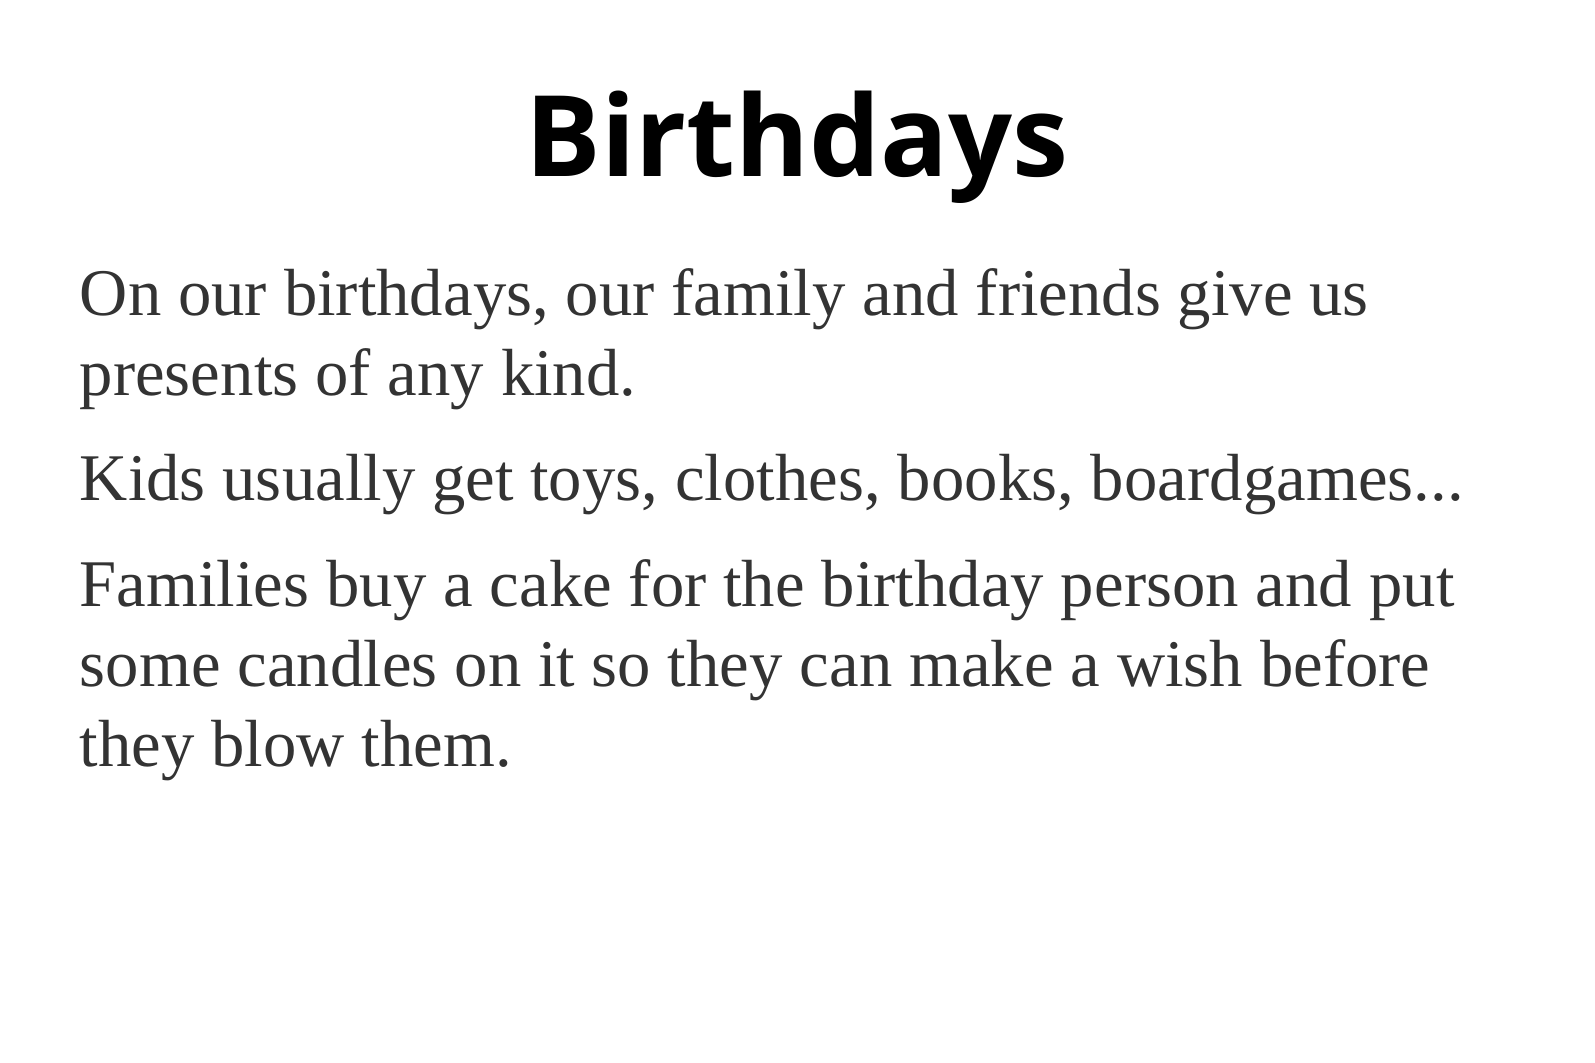

# Birthdays
On our birthdays, our family and friends give us presents of any kind.
Kids usually get toys, clothes, books, boardgames...
Families buy a cake for the birthday person and put some candles on it so they can make a wish before they blow them.